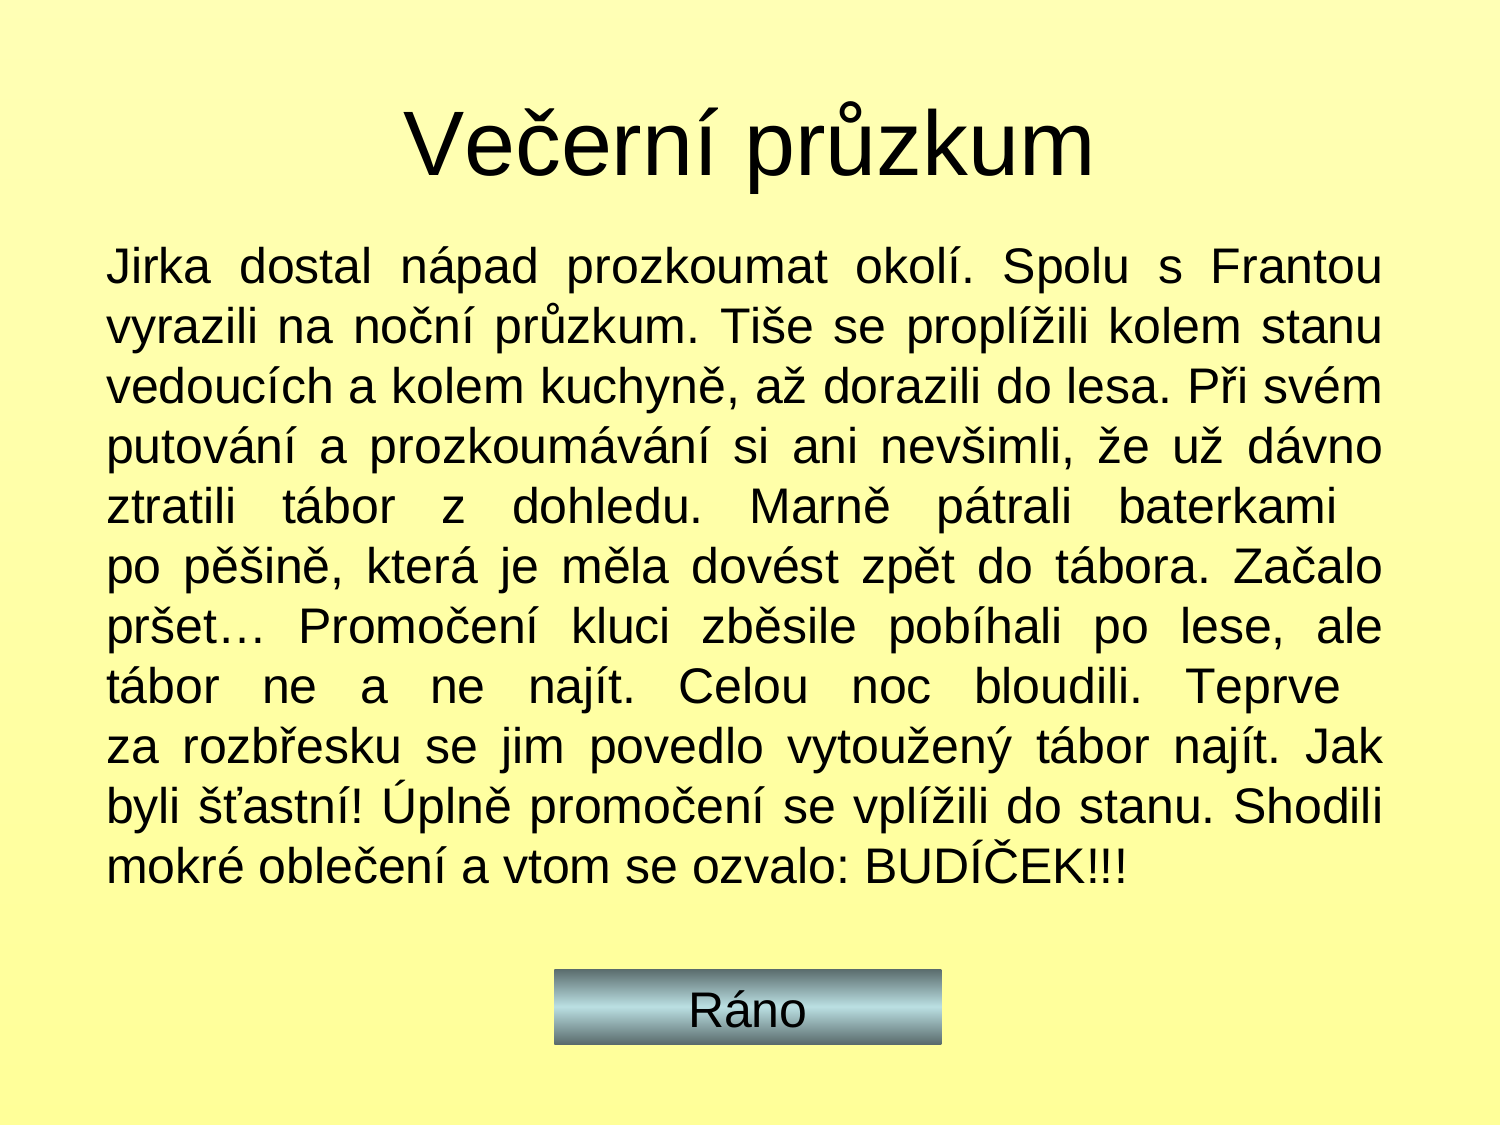

# Večerní průzkum
Jirka dostal nápad prozkoumat okolí. Spolu s Frantou vyrazili na noční průzkum. Tiše se proplížili kolem stanu vedoucích a kolem kuchyně, až dorazili do lesa. Při svém putování a prozkoumávání si ani nevšimli, že už dávno ztratili tábor z dohledu. Marně pátrali baterkami
po pěšině, která je měla dovést zpět do tábora. Začalo pršet… Promočení kluci zběsile pobíhali po lese, ale tábor ne a ne najít. Celou noc bloudili. Teprve
za rozbřesku se jim povedlo vytoužený tábor najít. Jak byli šťastní! Úplně promočení se vplížili do stanu. Shodili mokré oblečení a vtom se ozvalo: BUDÍČEK!!!
Ráno